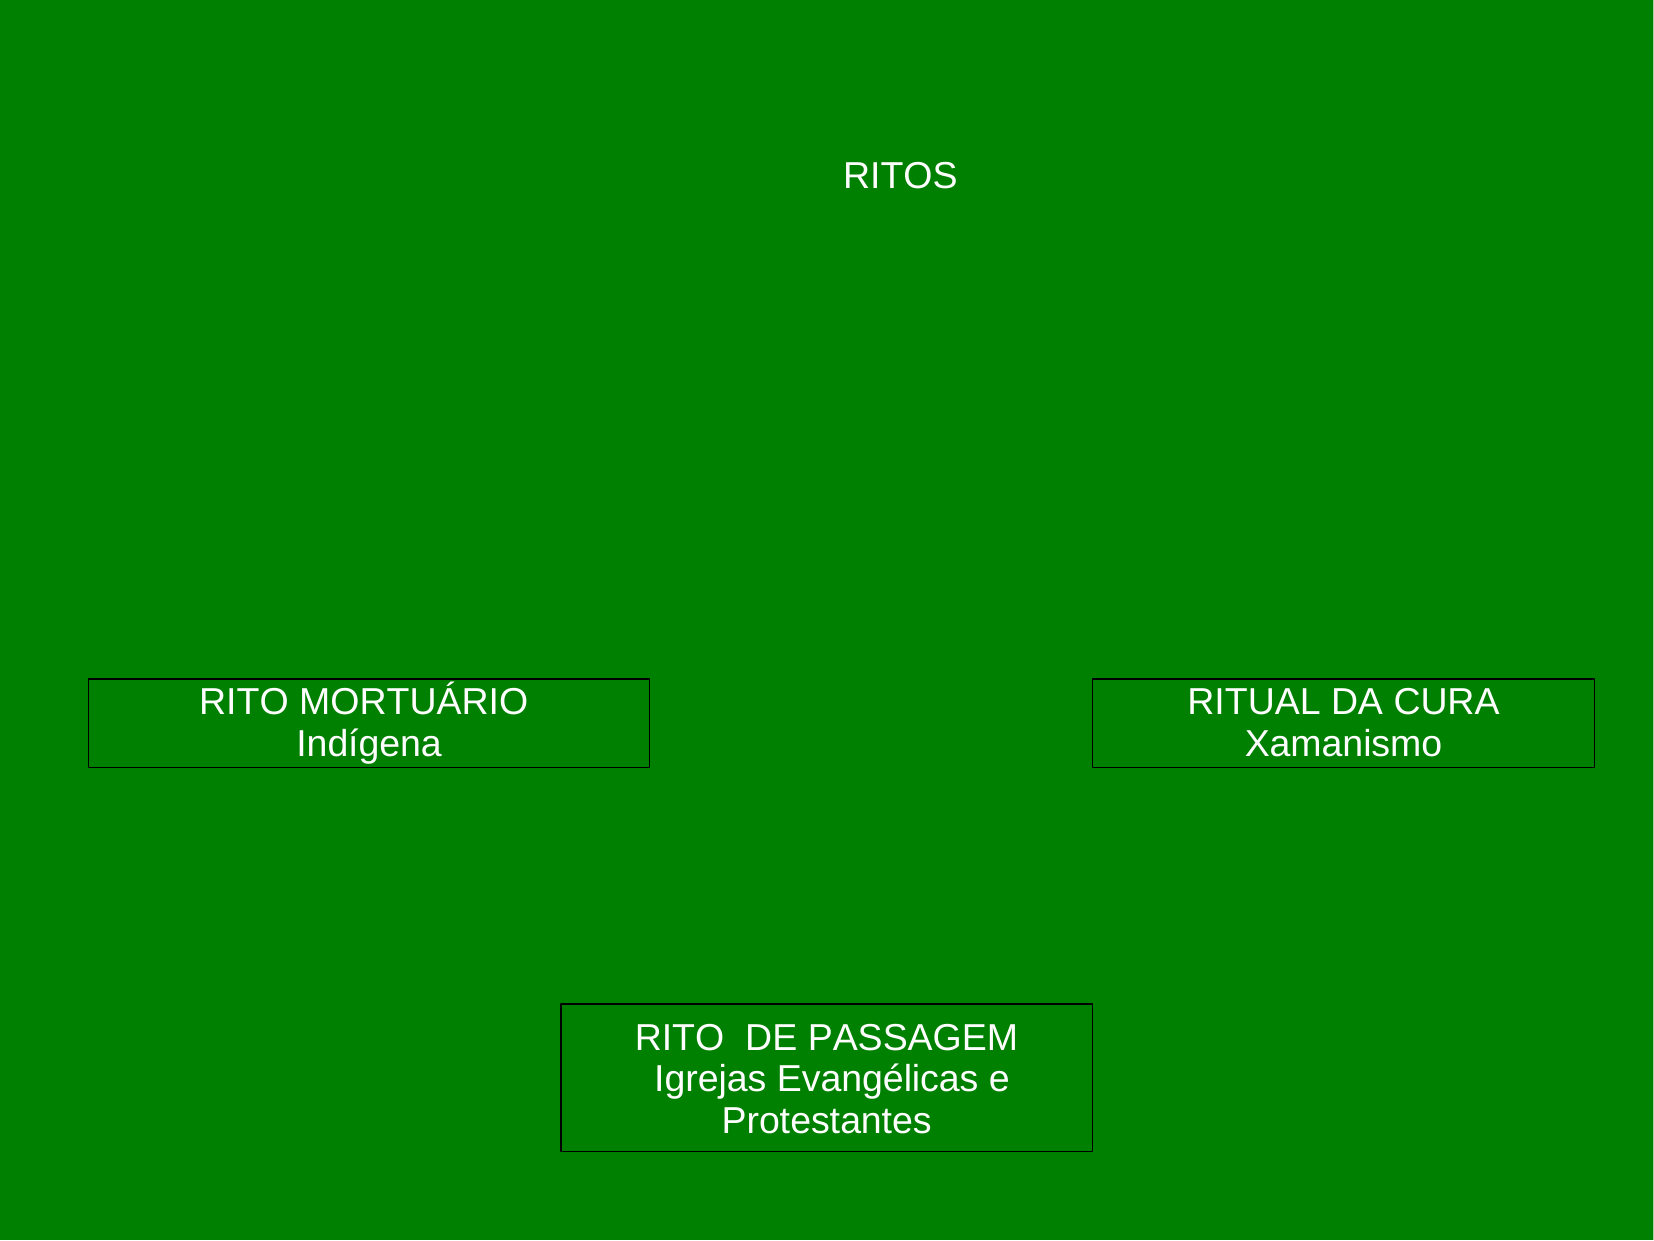

RITOS
RITO MORTUÁRIO
Indígena
RITUAL DA CURA
Xamanismo
RITO DE PASSAGEM
 Igrejas Evangélicas e
Protestantes